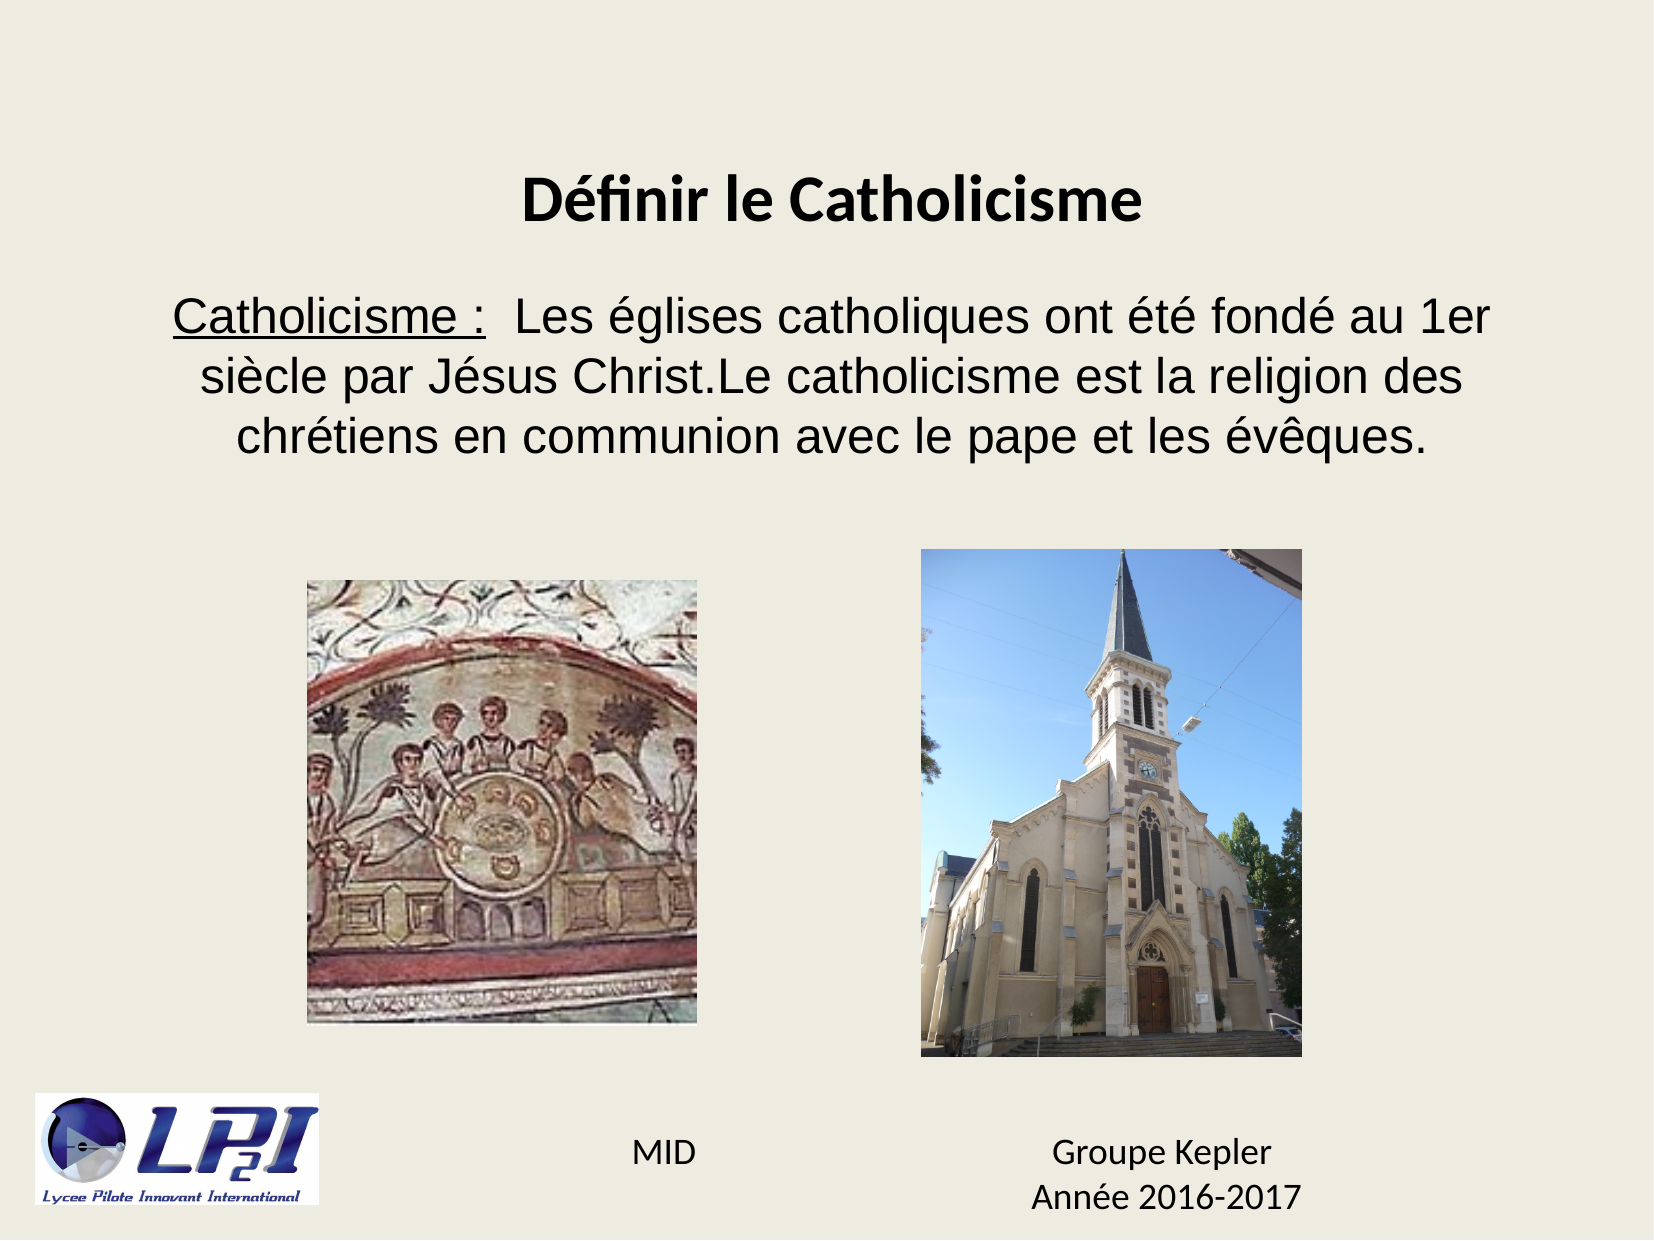

# Catholicisme : Les églises catholiques ont été fondé au 1er siècle par Jésus Christ.Le catholicisme est la religion des chrétiens en communion avec le pape et les évêques.
Définir le Catholicisme
 MID Groupe Kepler
 Année 2016-2017